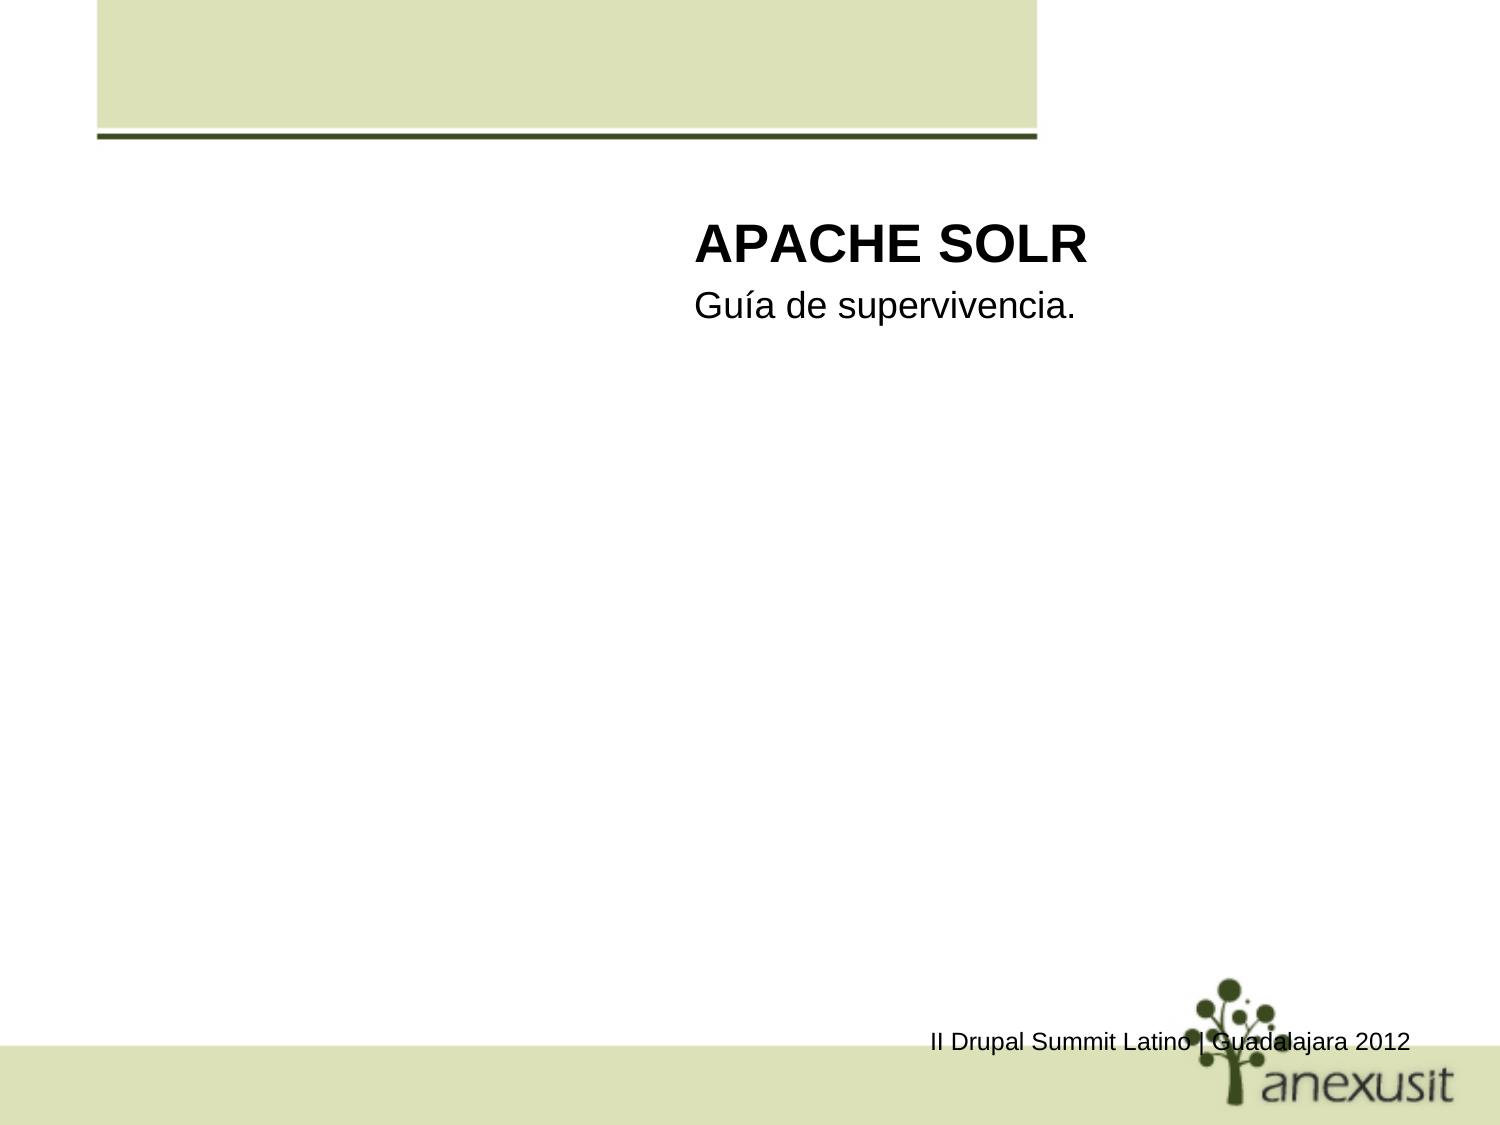

APACHE SOLR
Guía de supervivencia.
II Drupal Summit Latino | Guadalajara 2012